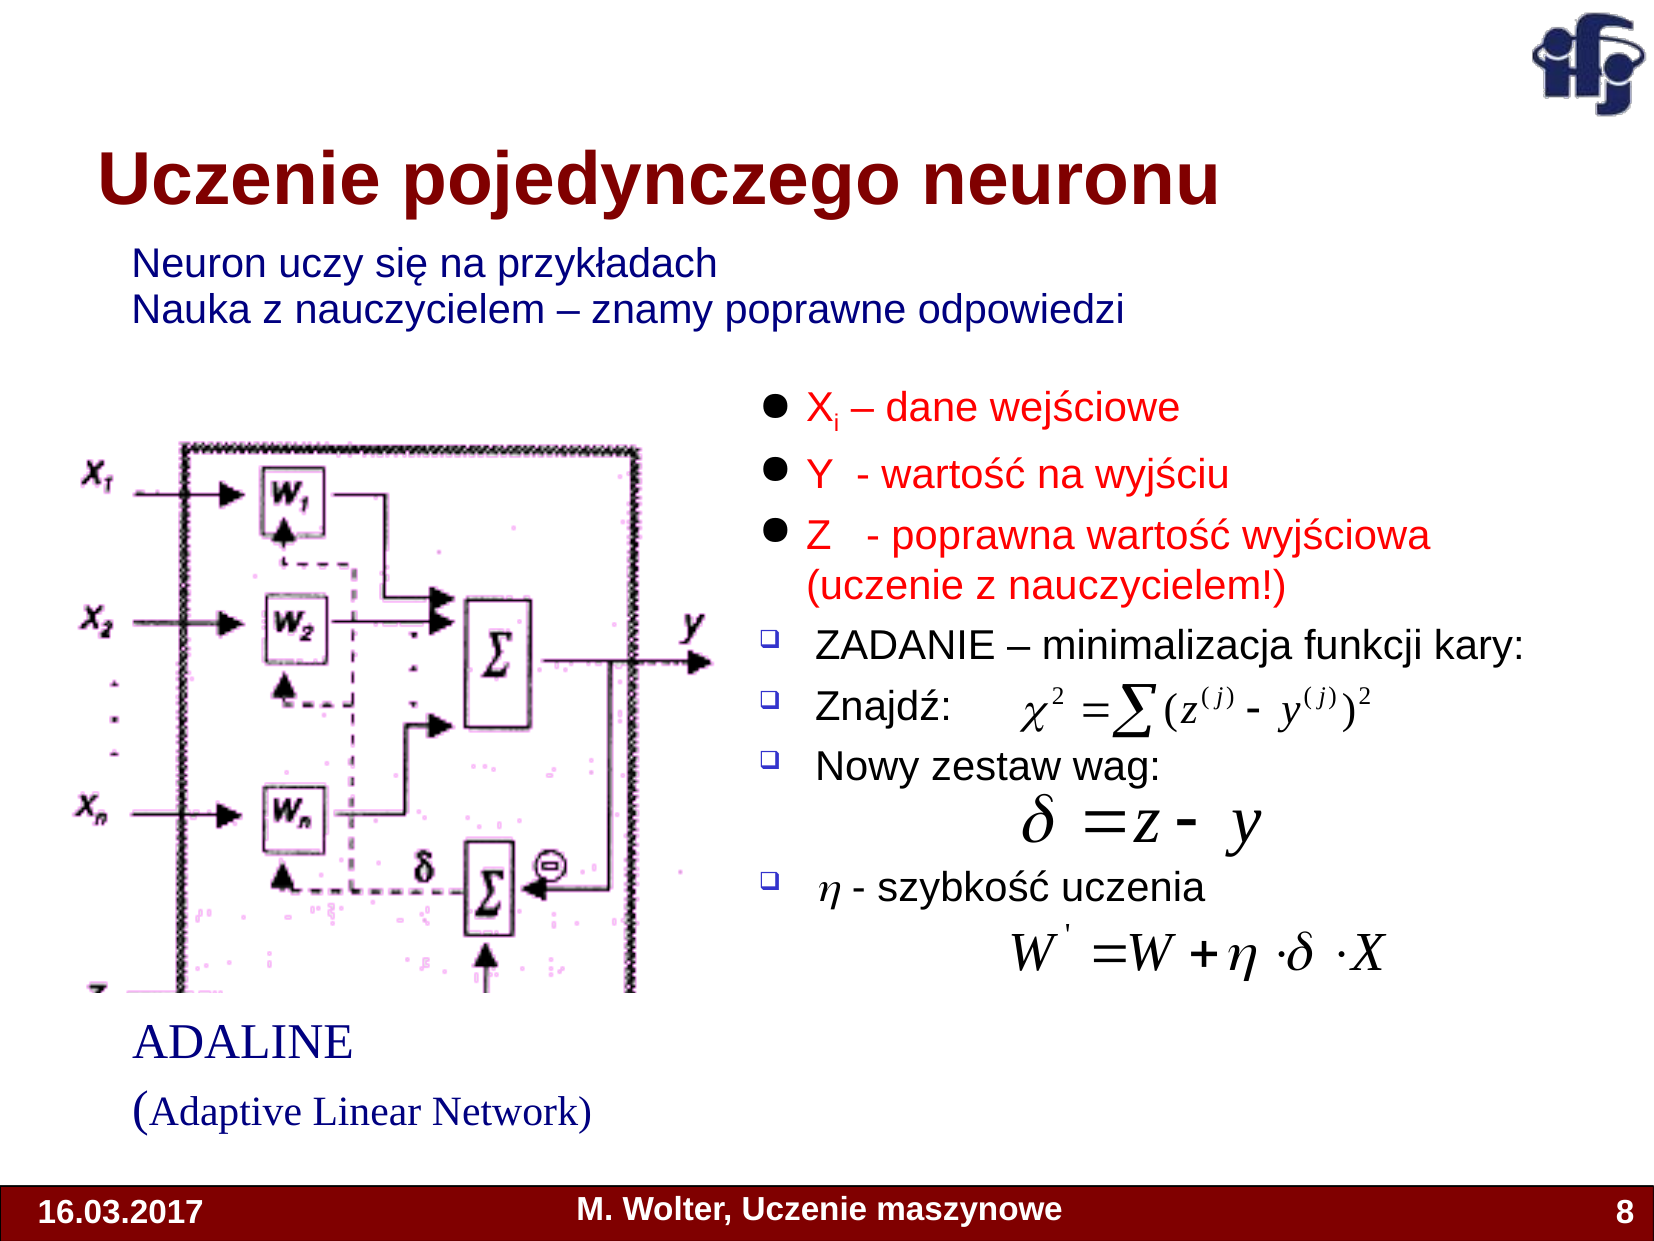

# Uczenie pojedynczego neuronu
Neuron uczy się na przykładach
Nauka z nauczycielem – znamy poprawne odpowiedzi
Xi – dane wejściowe
Y - wartość na wyjściu
Z - poprawna wartość wyjściowa (uczenie z nauczycielem!)
ZADANIE – minimalizacja funkcji kary:
Znajdź:
Nowy zestaw wag:
 - szybkość uczenia
ADALINE
(Adaptive Linear Network)
22 kwietnia 2009
Marcin Wolter, Sieci Neuronowe